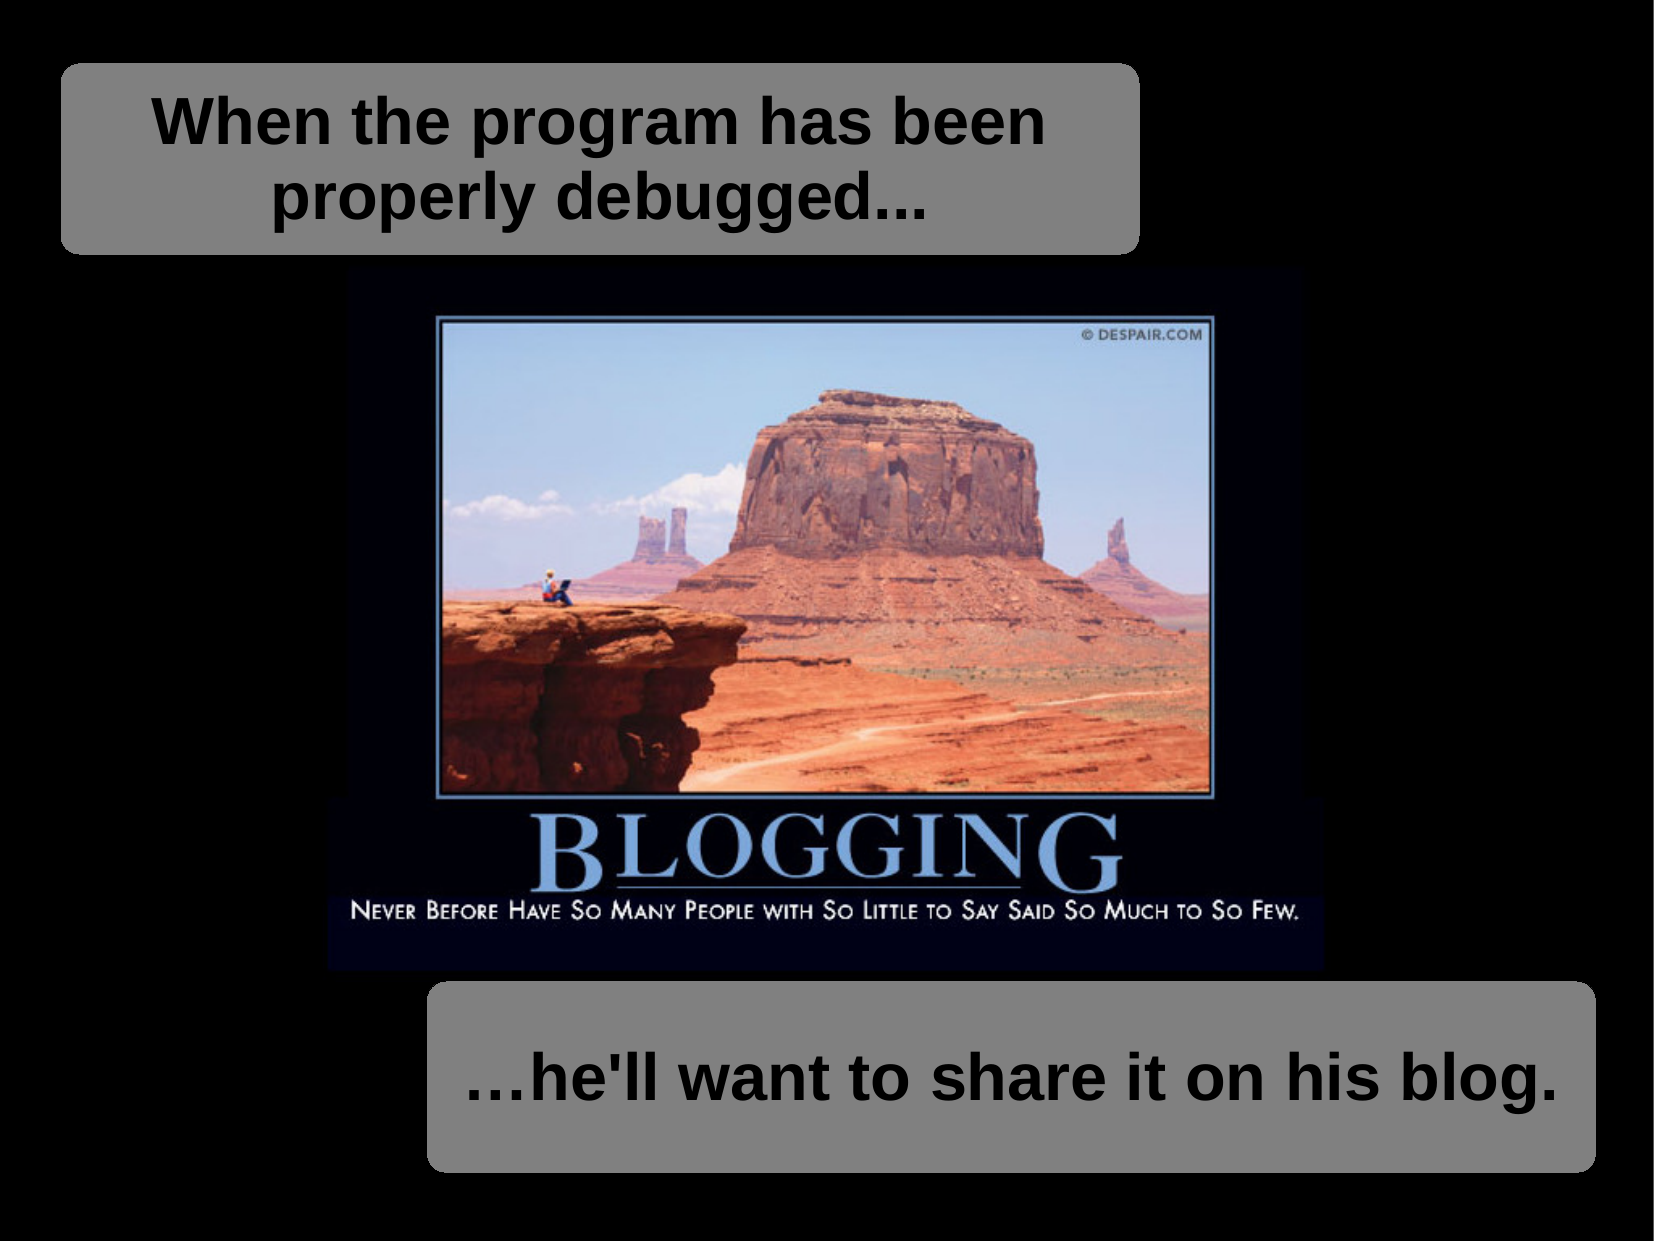

When the program has been properly debugged...
…he'll want to share it on his blog.